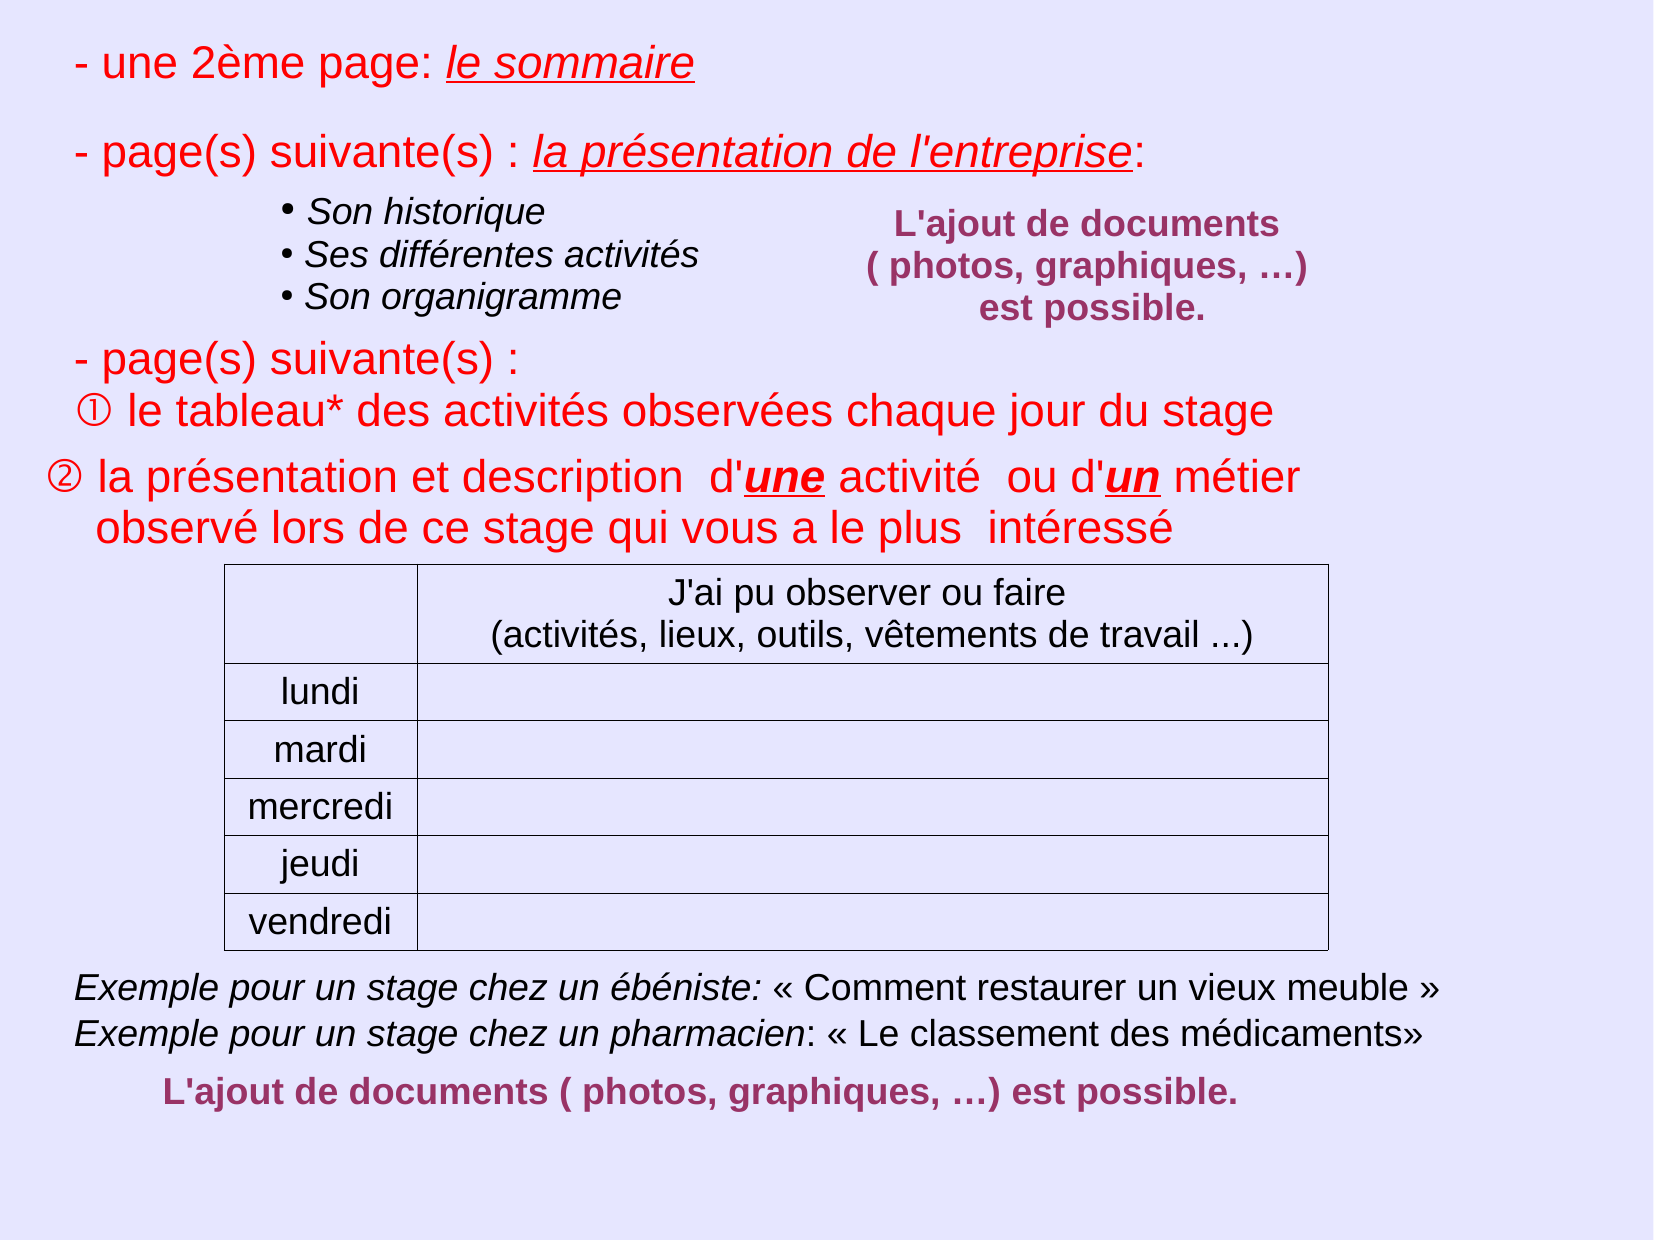

- une 2ème page: le sommaire
- page(s) suivante(s) : la présentation de l'entreprise:
 Son historique
 Ses différentes activités
 Son organigramme
L'ajout de documents
( photos, graphiques, …)
est possible.
- page(s) suivante(s) :
 le tableau* des activités observées chaque jour du stage
 la présentation et description d'une activité ou d'un métier
 observé lors de ce stage qui vous a le plus intéressé
| | J'ai pu observer ou faire (activités, lieux, outils, vêtements de travail ...) |
| --- | --- |
| lundi | |
| mardi | |
| mercredi | |
| jeudi | |
| vendredi | |
Exemple pour un stage chez un ébéniste: « Comment restaurer un vieux meuble »
Exemple pour un stage chez un pharmacien: « Le classement des médicaments»
L'ajout de documents ( photos, graphiques, …) est possible.